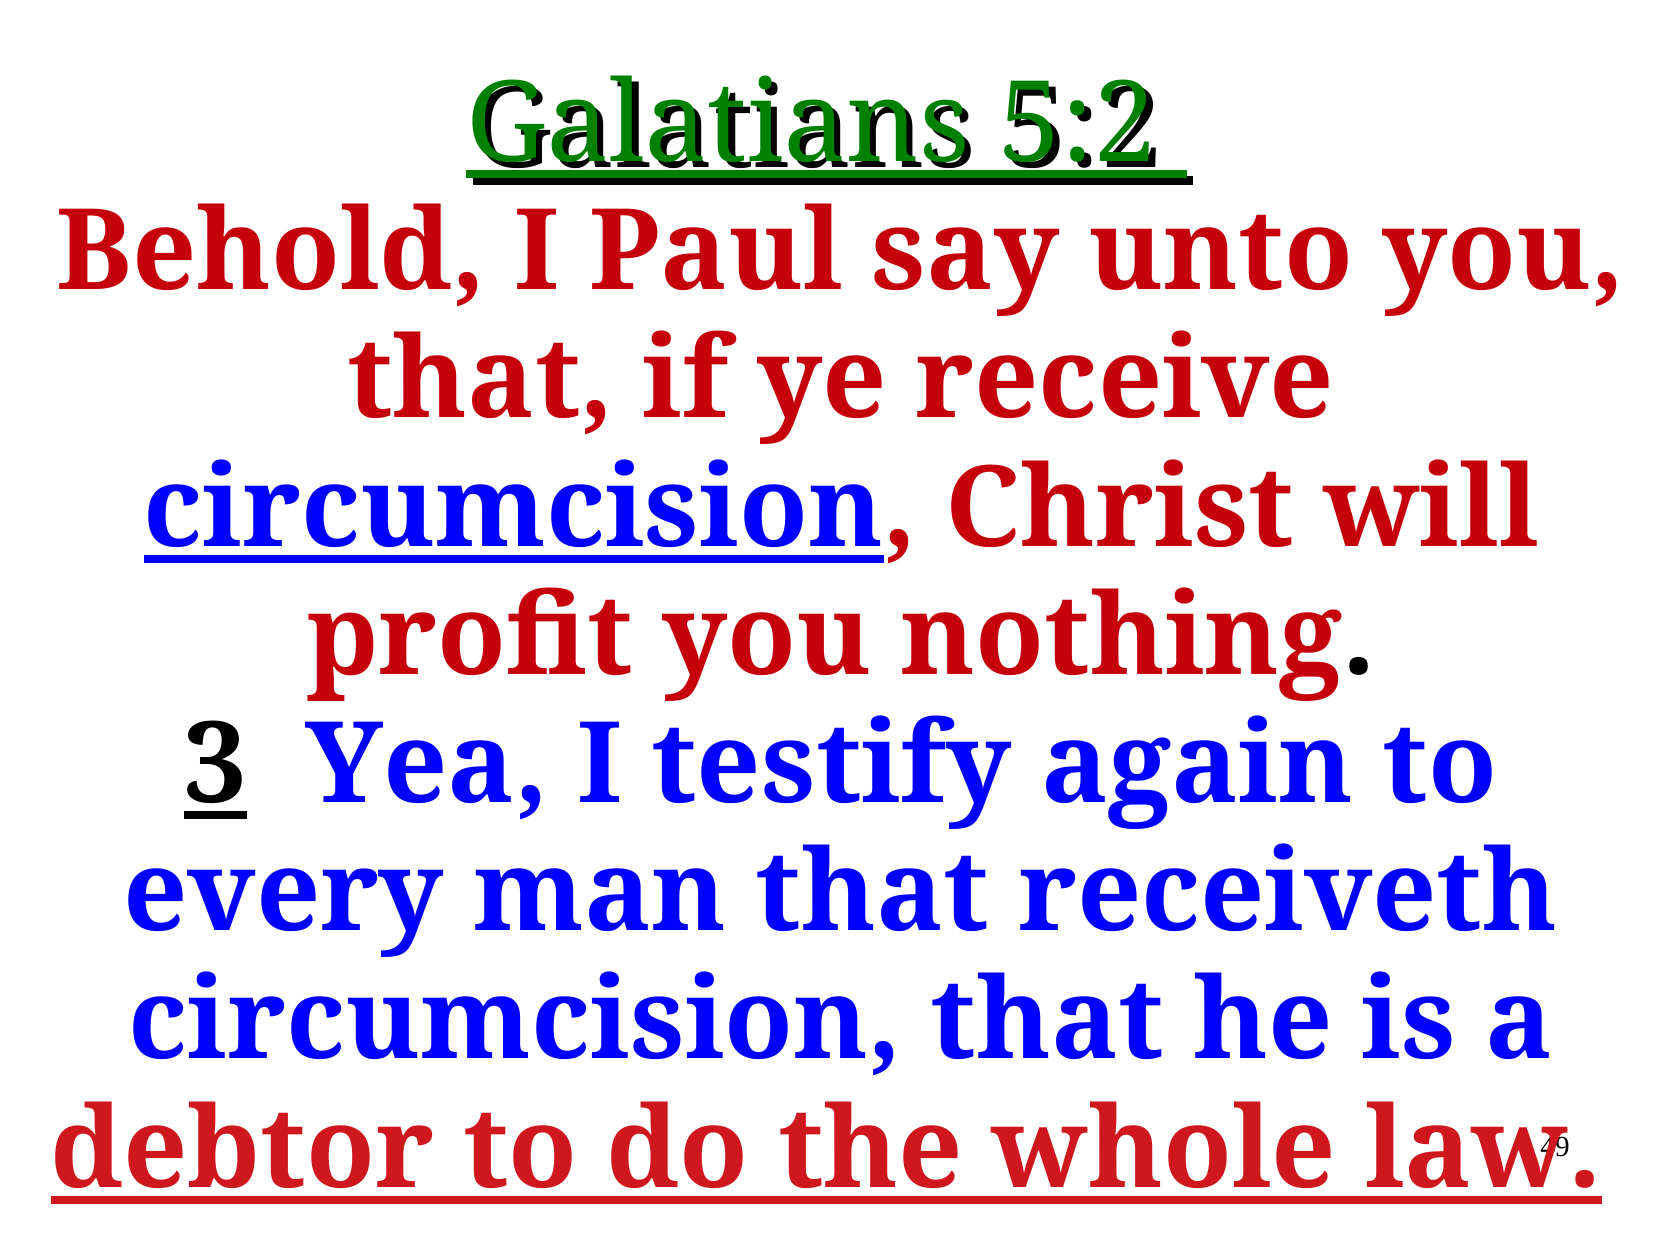

Galatians 5:2
Behold, I Paul say unto you, that, if ye receive circumcision, Christ will profit you nothing.
3 Yea, I testify again to every man that receiveth circumcision, that he is a debtor to do the whole law.
49